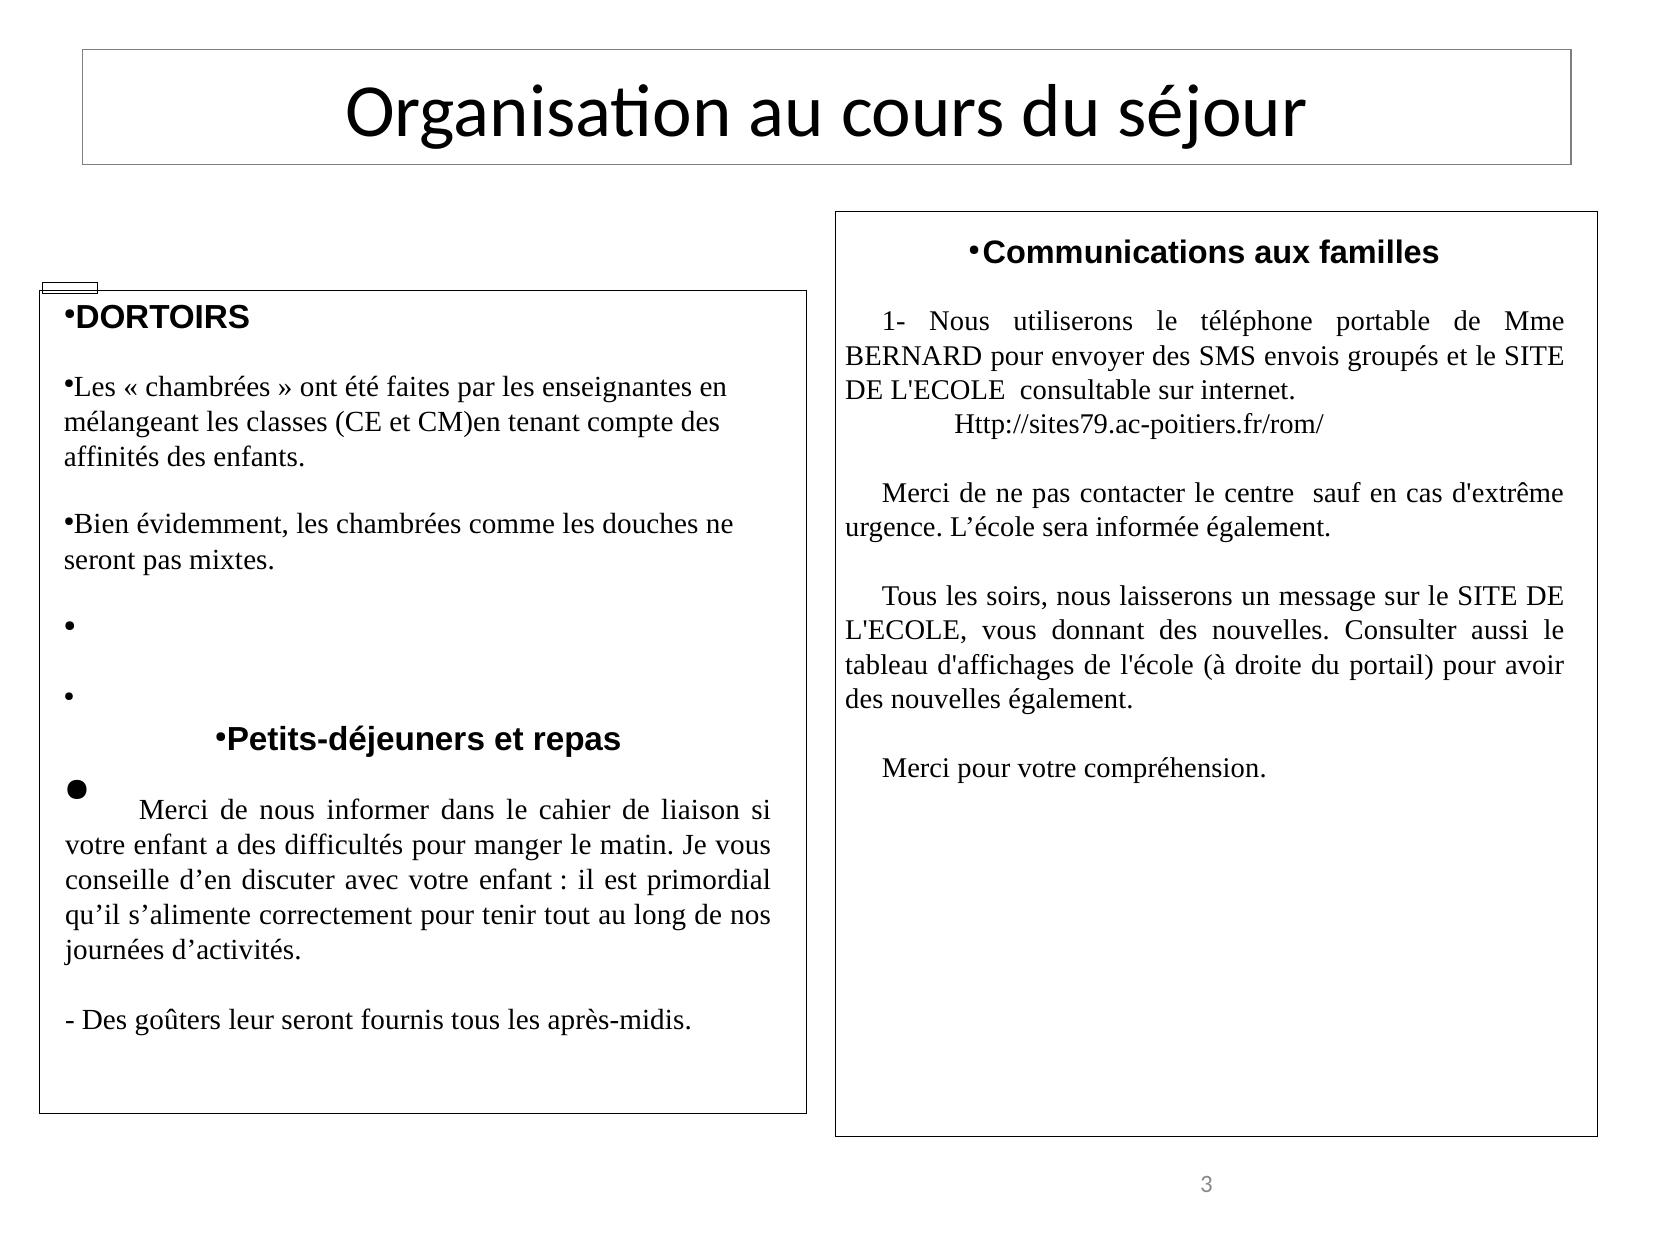

Organisation au cours du séjour
Communications aux familles
1- Nous utiliserons le téléphone portable de Mme BERNARD pour envoyer des SMS envois groupés et le SITE DE L'ECOLE consultable sur internet.
 Http://sites79.ac-poitiers.fr/rom/
Merci de ne pas contacter le centre sauf en cas d'extrême urgence. L’école sera informée également.
Tous les soirs, nous laisserons un message sur le SITE DE L'ECOLE, vous donnant des nouvelles. Consulter aussi le tableau d'affichages de l'école (à droite du portail) pour avoir des nouvelles également.
Merci pour votre compréhension.
# DORTOIRS
Les « chambrées » ont été faites par les enseignantes en mélangeant les classes (CE et CM)en tenant compte des affinités des enfants.
Bien évidemment, les chambrées comme les douches ne seront pas mixtes.
Petits-déjeuners et repas
Merci de nous informer dans le cahier de liaison si votre enfant a des difficultés pour manger le matin. Je vous conseille d’en discuter avec votre enfant : il est primordial qu’il s’alimente correctement pour tenir tout au long de nos journées d’activités.
- Des goûters leur seront fournis tous les après-midis.